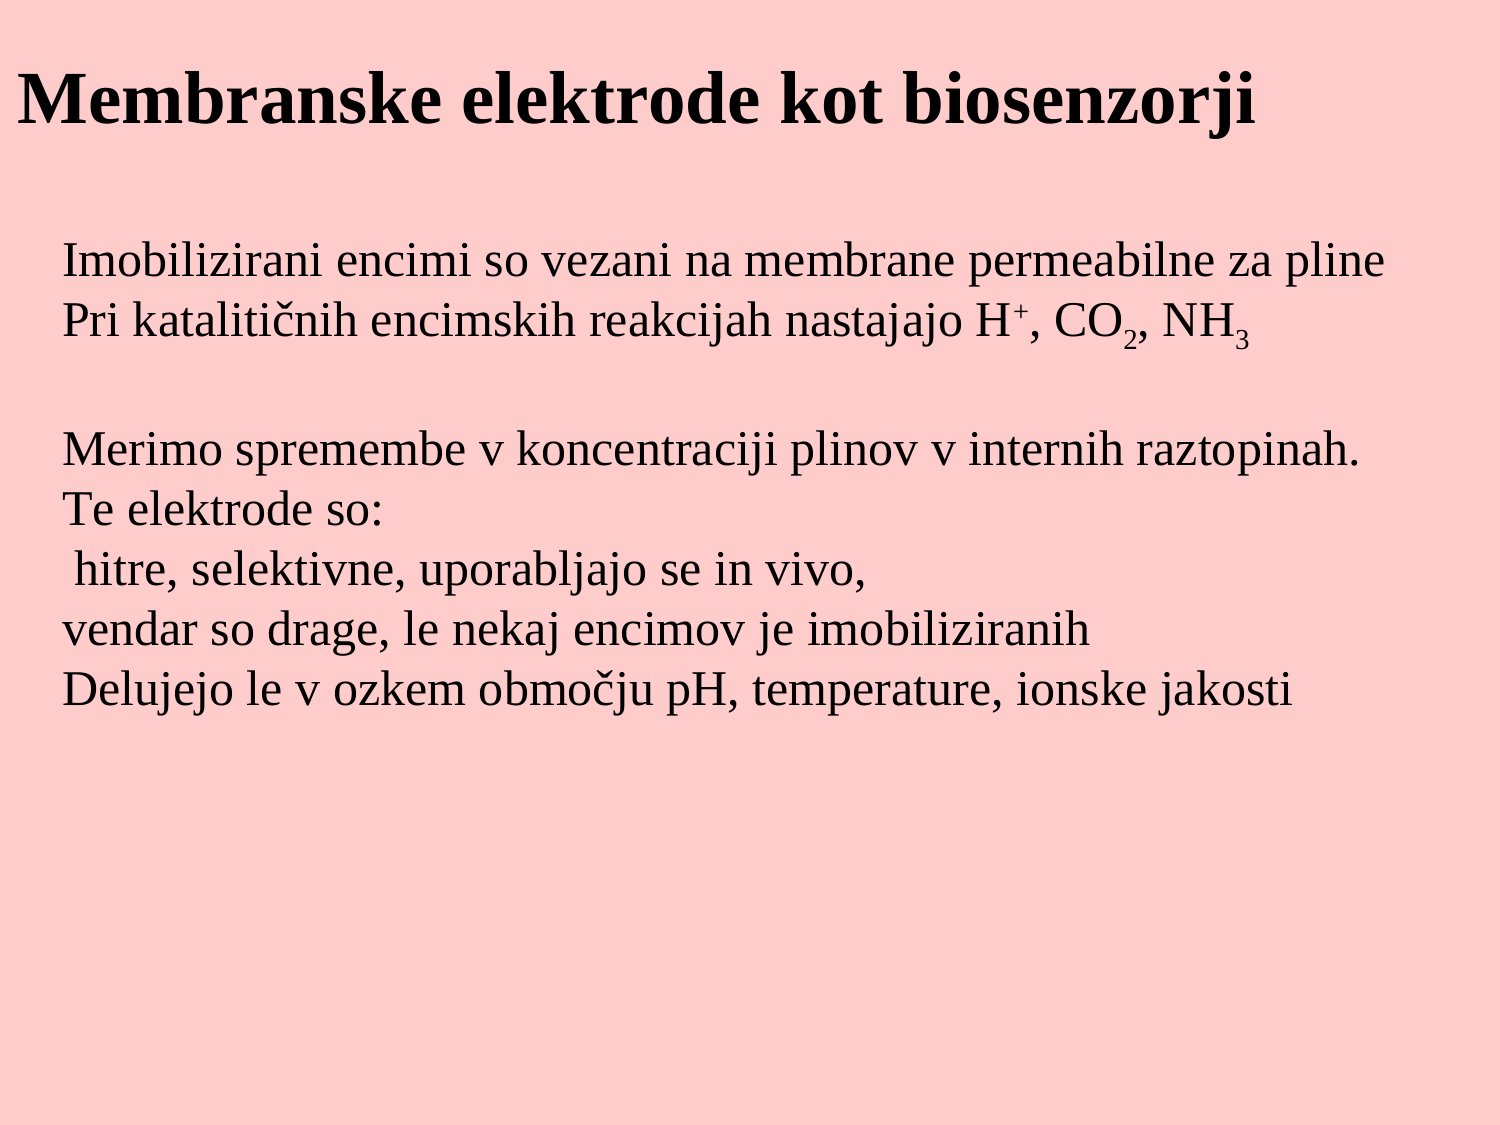

# Membranske elektrode kot biosenzorji
Imobilizirani encimi so vezani na membrane permeabilne za pline
Pri katalitičnih encimskih reakcijah nastajajo H+, CO2, NH3
Merimo spremembe v koncentraciji plinov v internih raztopinah.
Te elektrode so:
 hitre, selektivne, uporabljajo se in vivo,
vendar so drage, le nekaj encimov je imobiliziranih
Delujejo le v ozkem območju pH, temperature, ionske jakosti